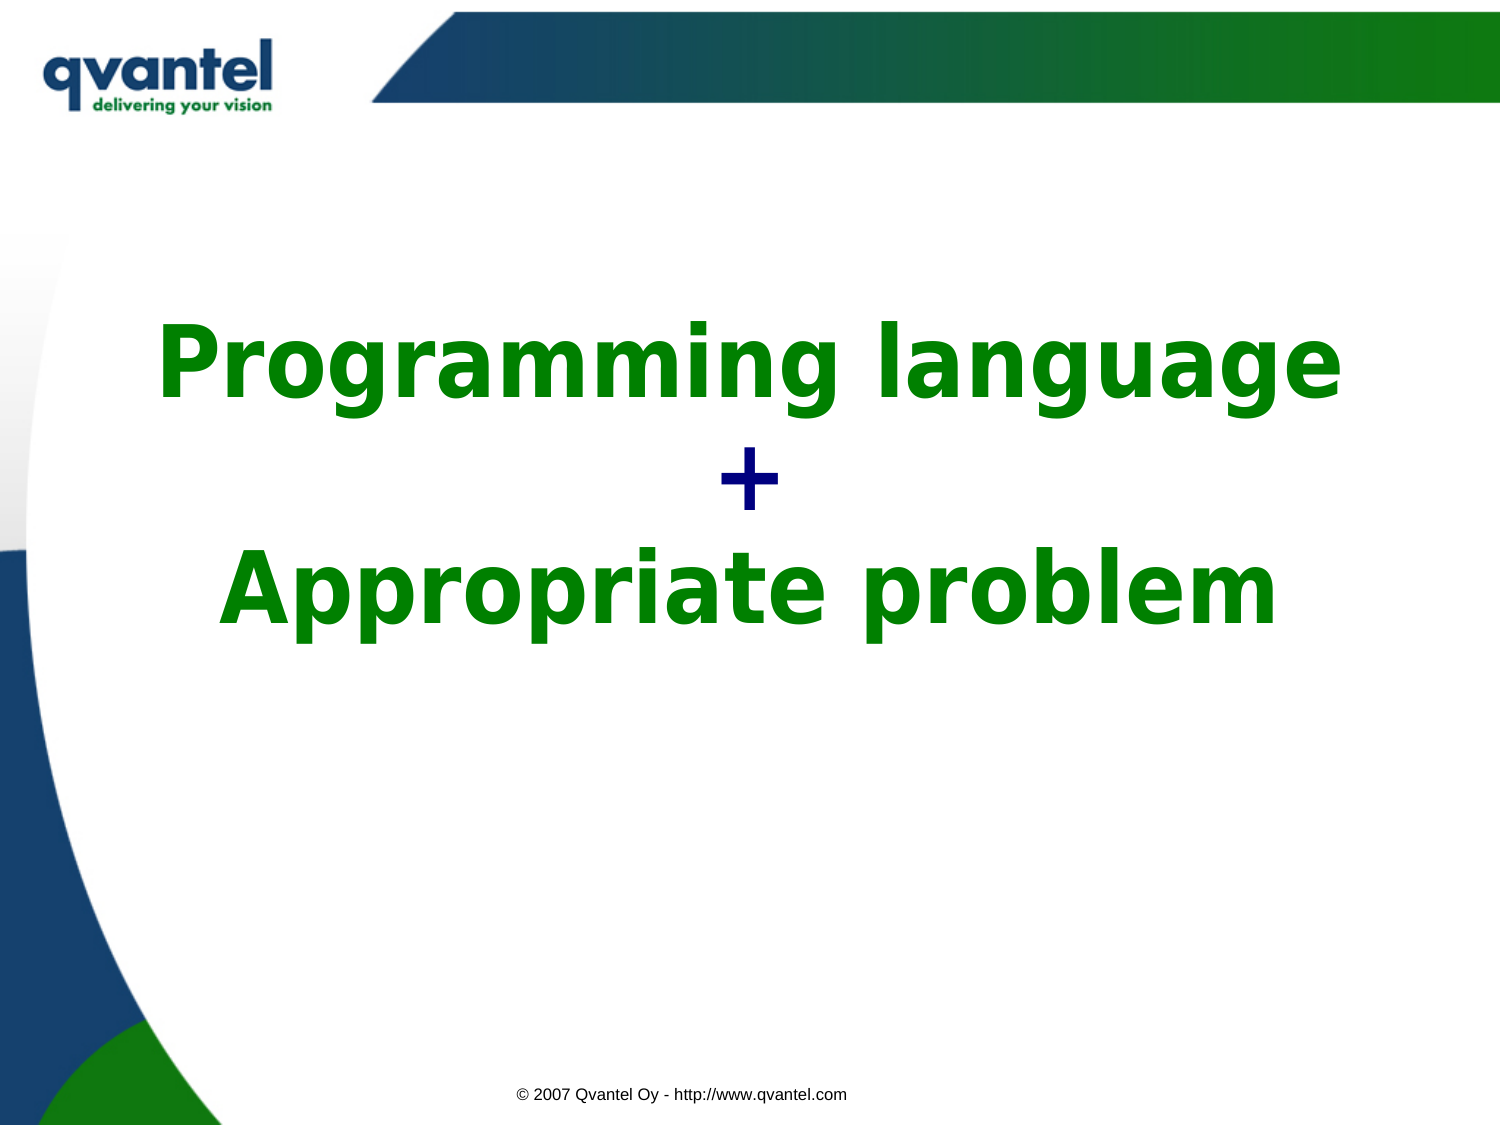

Programming language
+
Appropriate problem
© 2007 Qvantel Oy - http://www.qvantel.com